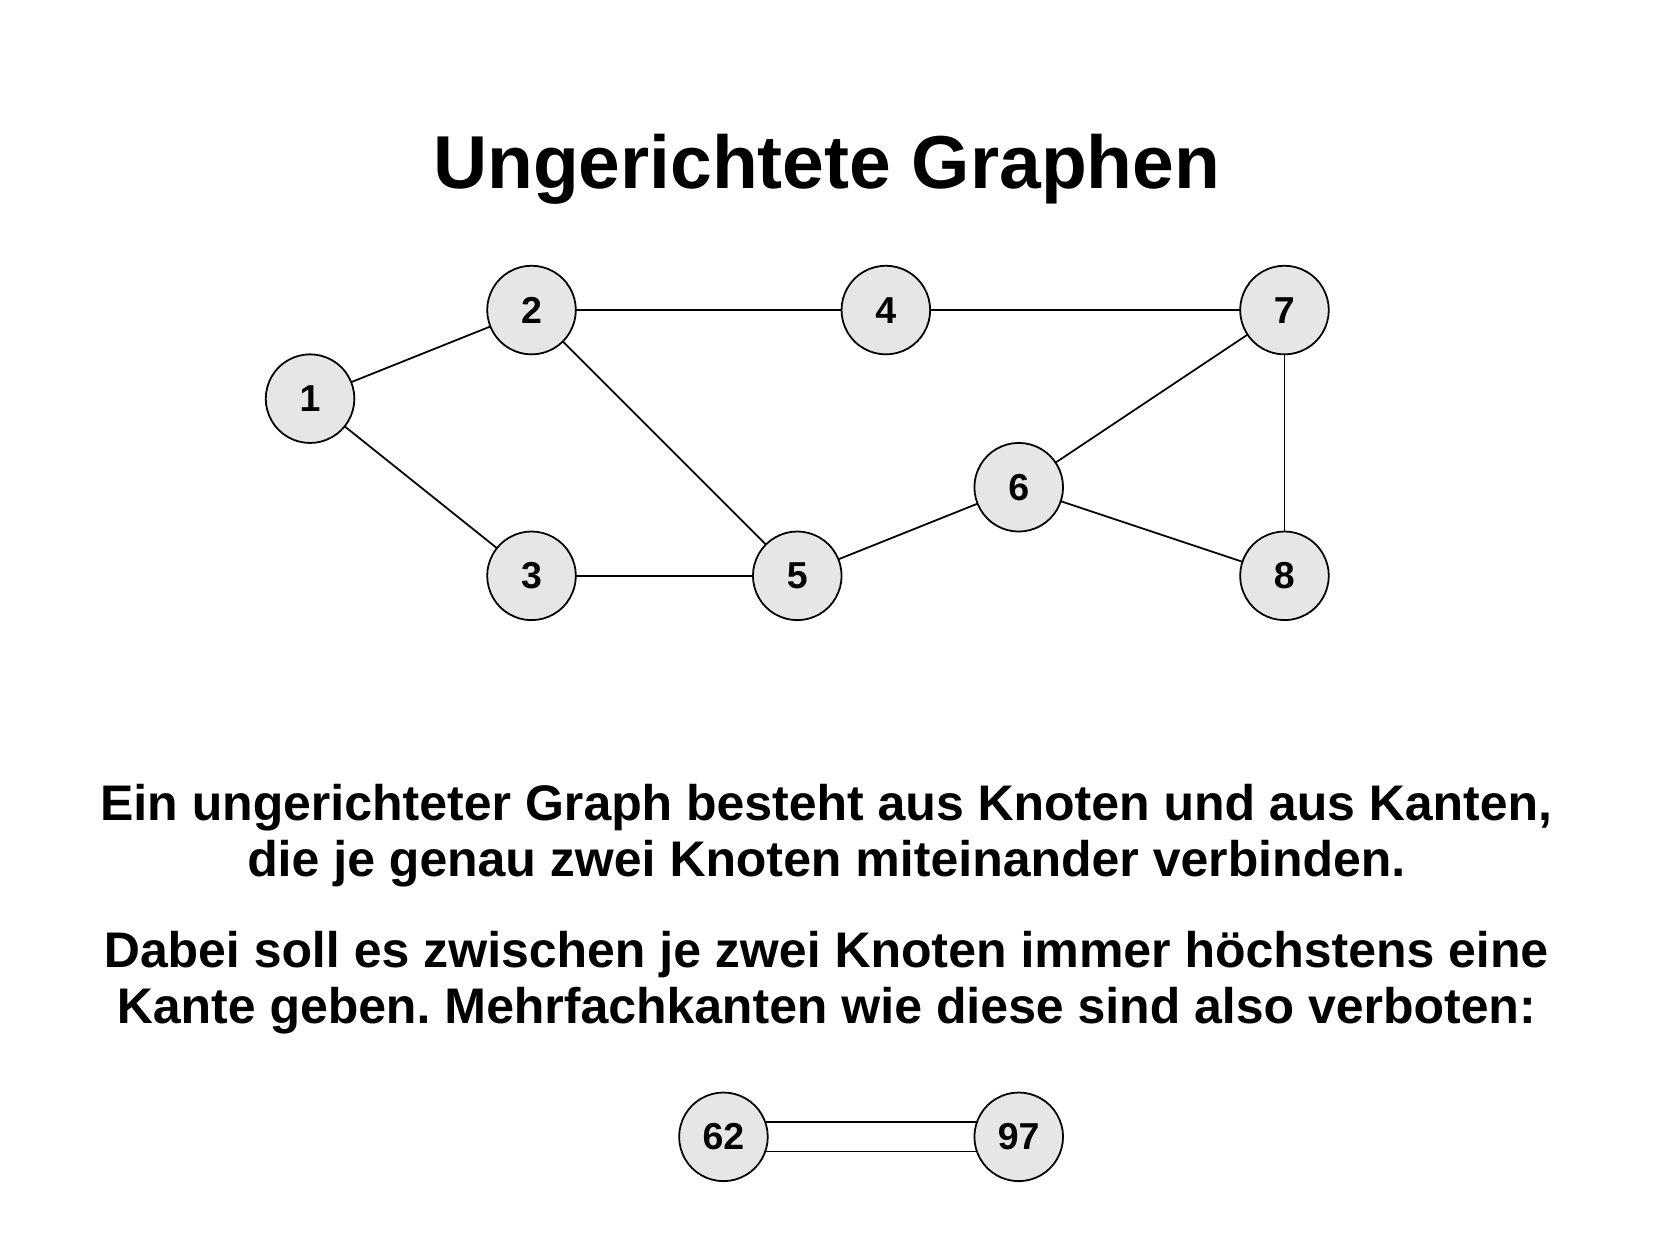

# Ungerichtete Graphen
2
4
7
1
6
3
5
8
Ein ungerichteter Graph besteht aus Knoten und aus Kanten, die je genau zwei Knoten miteinander verbinden.
Dabei soll es zwischen je zwei Knoten immer höchstens eine Kante geben. Mehrfachkanten wie diese sind also verboten:
62
97